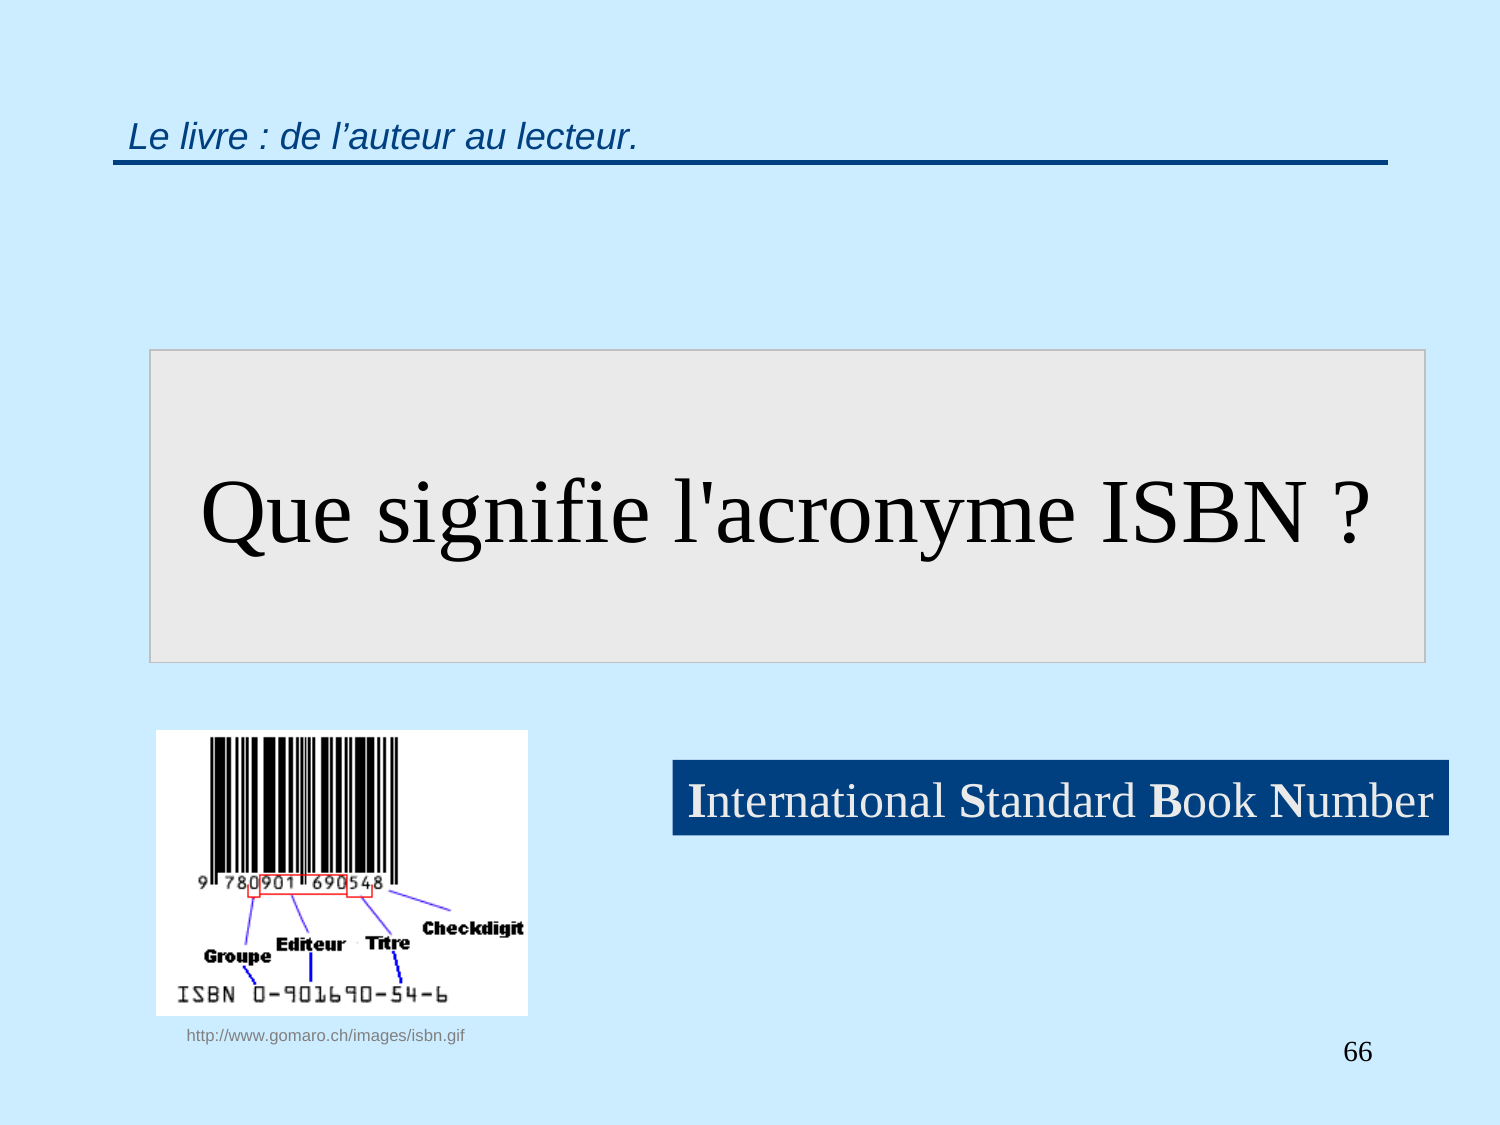

Le livre : de l’auteur au lecteur.
# Que signifie l'acronyme ISBN ?
http://www.gomaro.ch/images/isbn.gif
International Standard Book Number
66